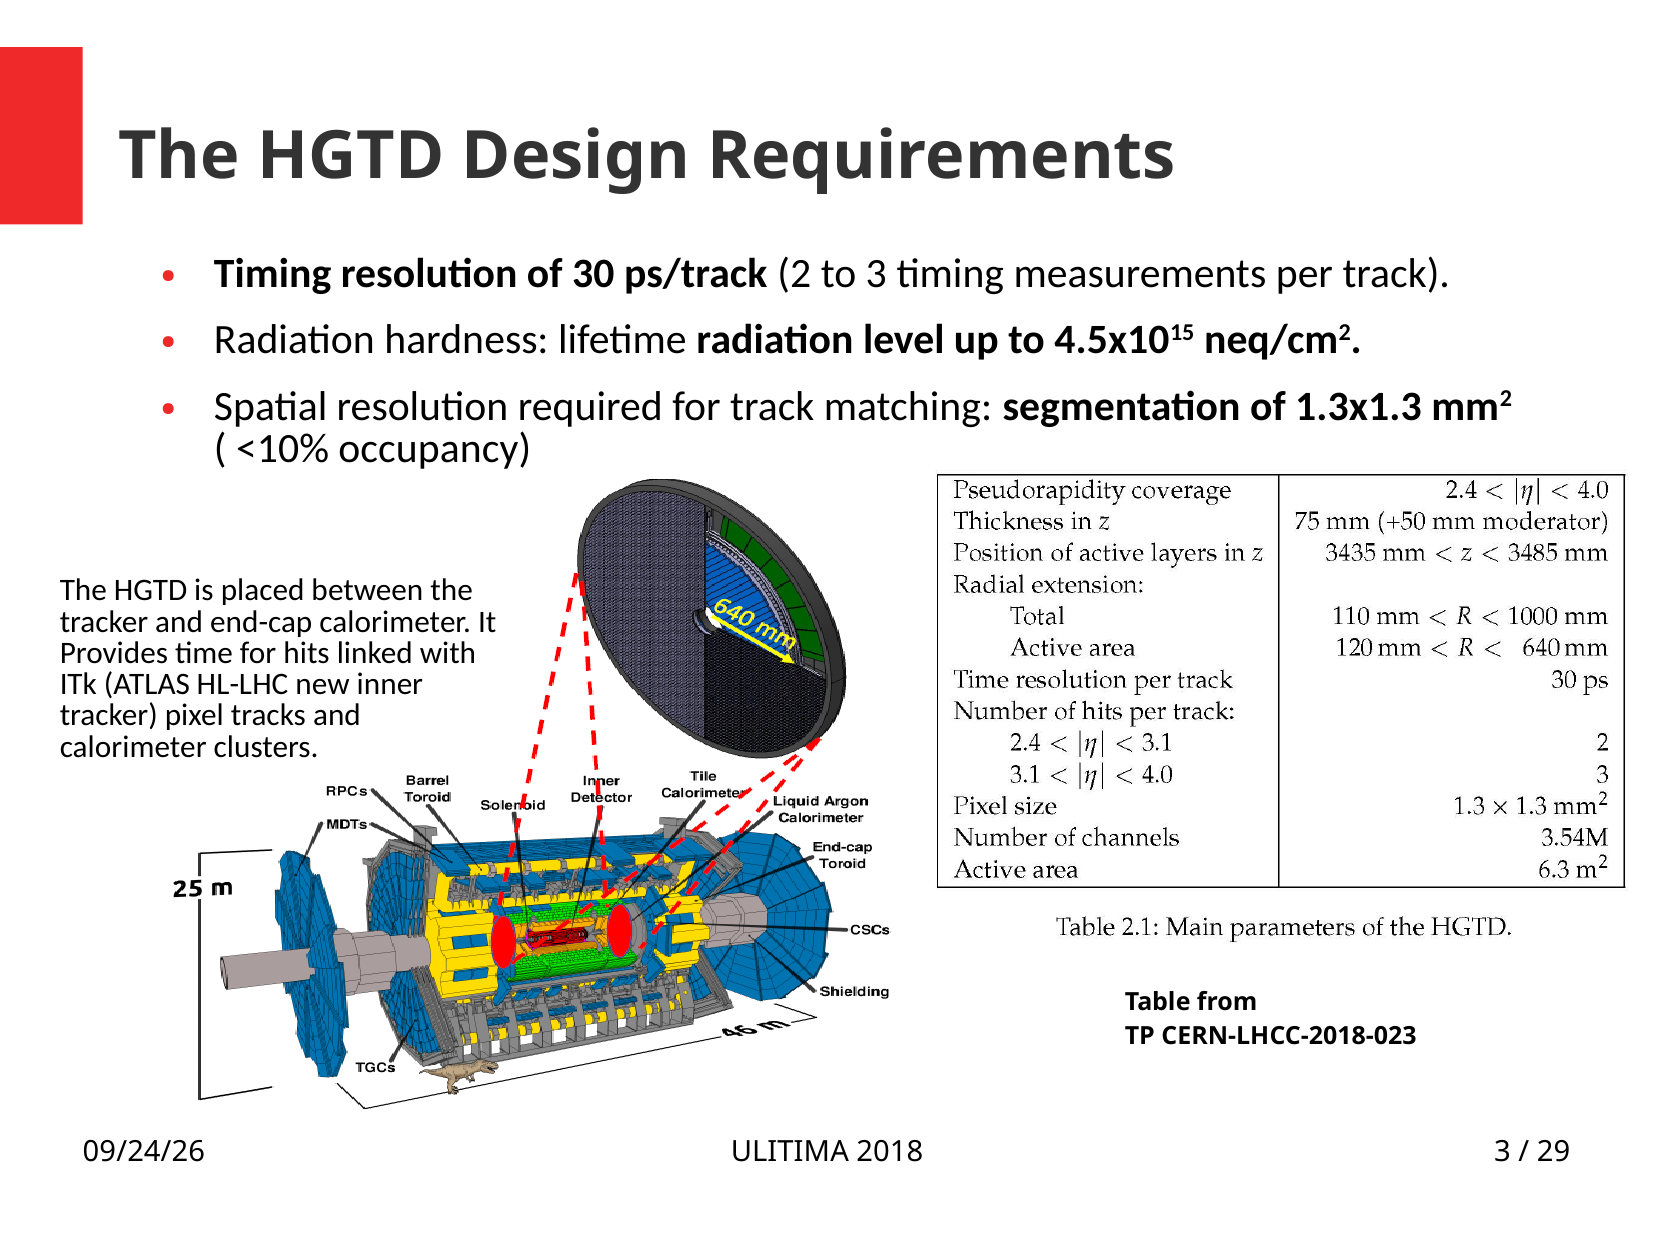

# The HGTD Design Requirements
Timing resolution of 30 ps/track (2 to 3 timing measurements per track).
Radiation hardness: lifetime radiation level up to 4.5x1015 neq/cm2.
Spatial resolution required for track matching: segmentation of 1.3x1.3 mm2 ( <10% occupancy)
The HGTD is placed between the tracker and end-cap calorimeter. It Provides time for hits linked with ITk (ATLAS HL-LHC new inner tracker) pixel tracks and calorimeter clusters.
Table from
TP CERN-LHCC-2018-023
ULITIMA 2018
3